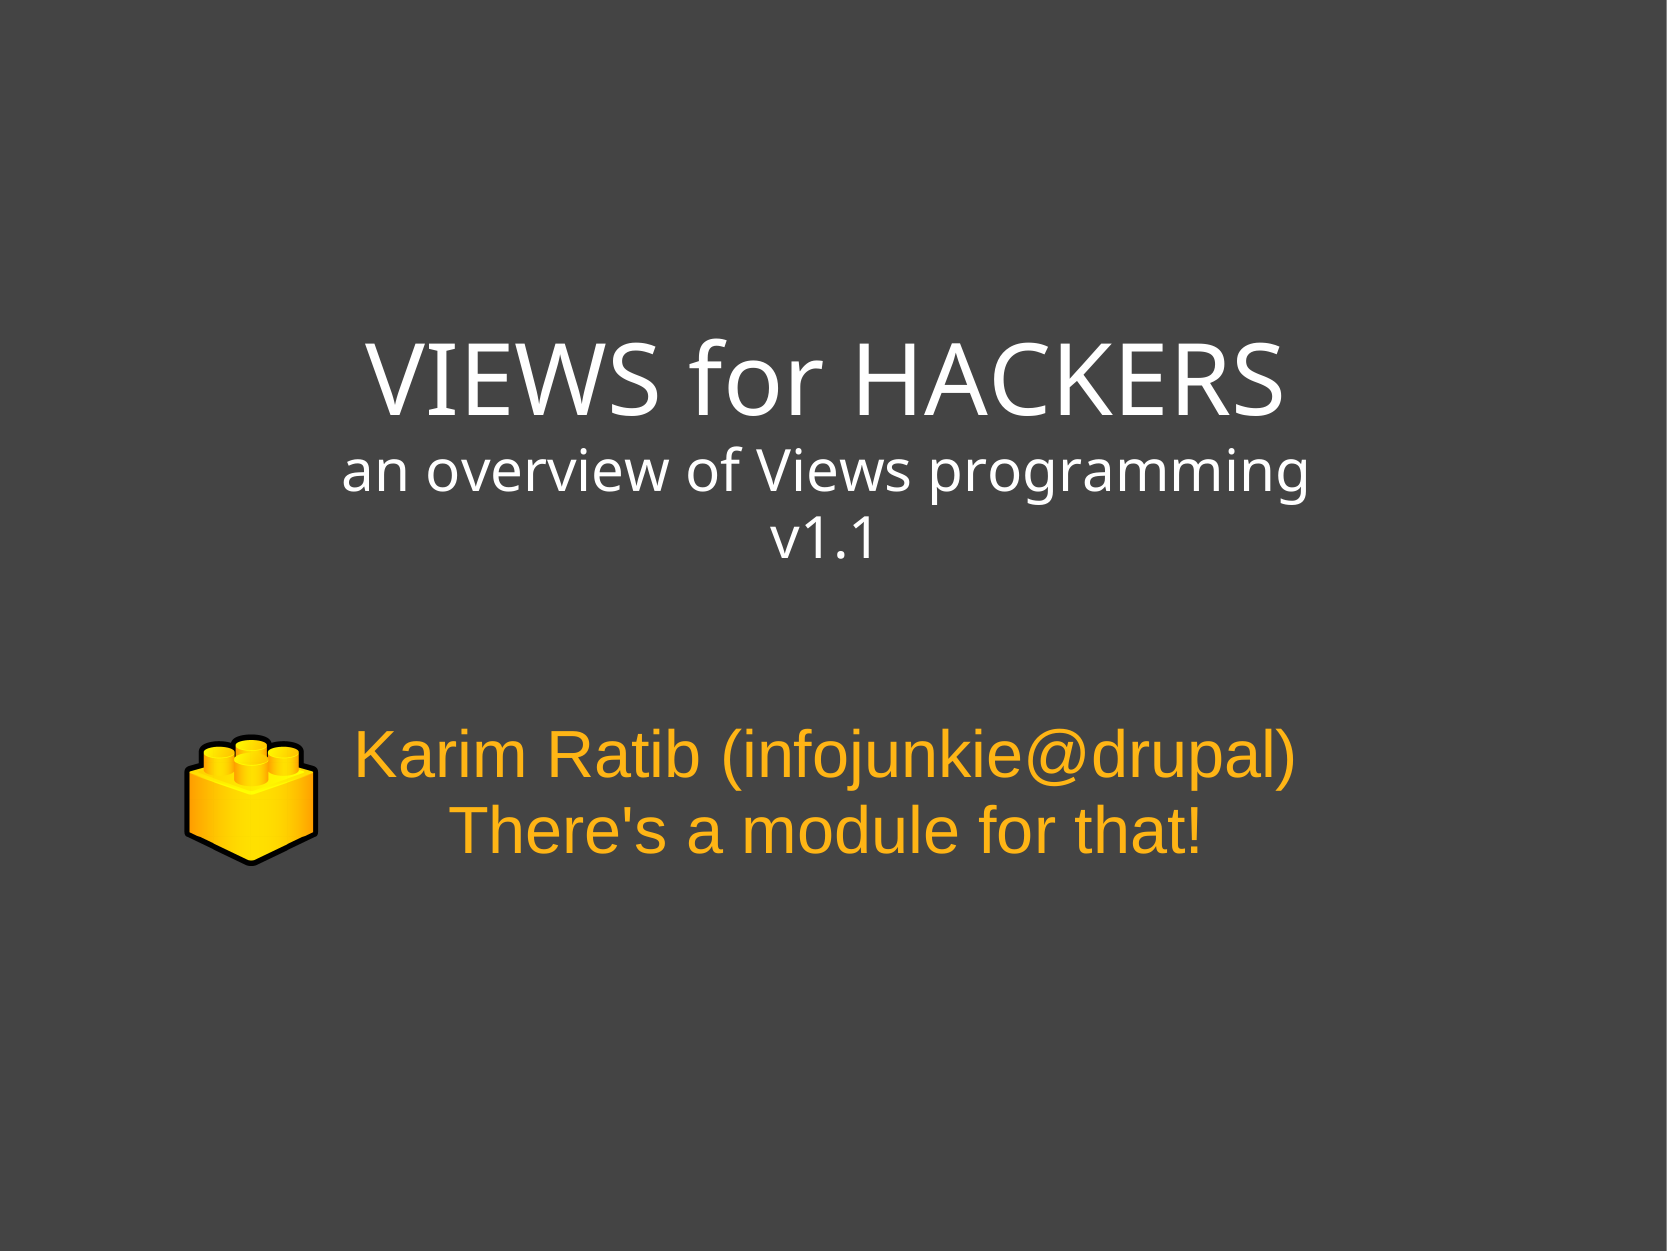

# VIEWS for HACKERS an overview of Views programming v1.1
Karim Ratib (infojunkie@drupal)
There's a module for that!